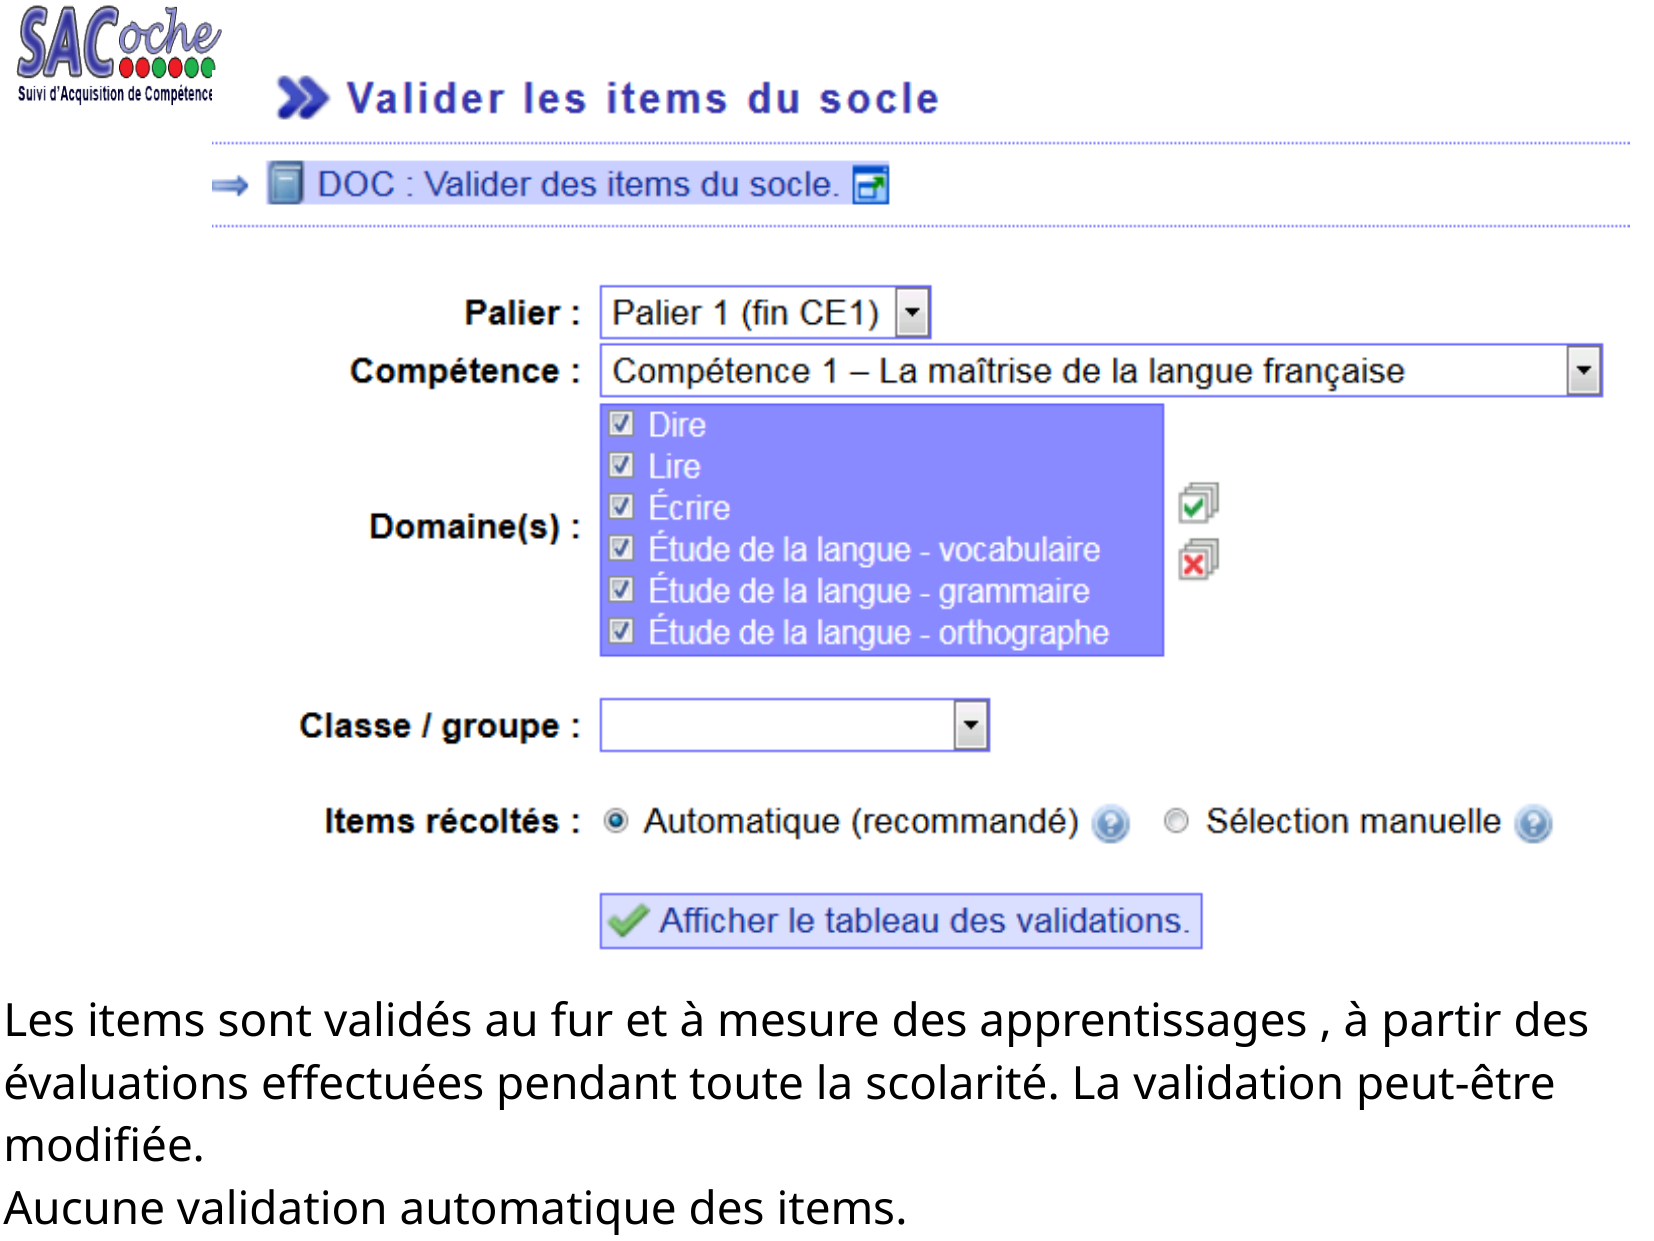

Les items sont validés au fur et à mesure des apprentissages , à partir des
évaluations effectuées pendant toute la scolarité. La validation peut-être
modifiée.
Aucune validation automatique des items.